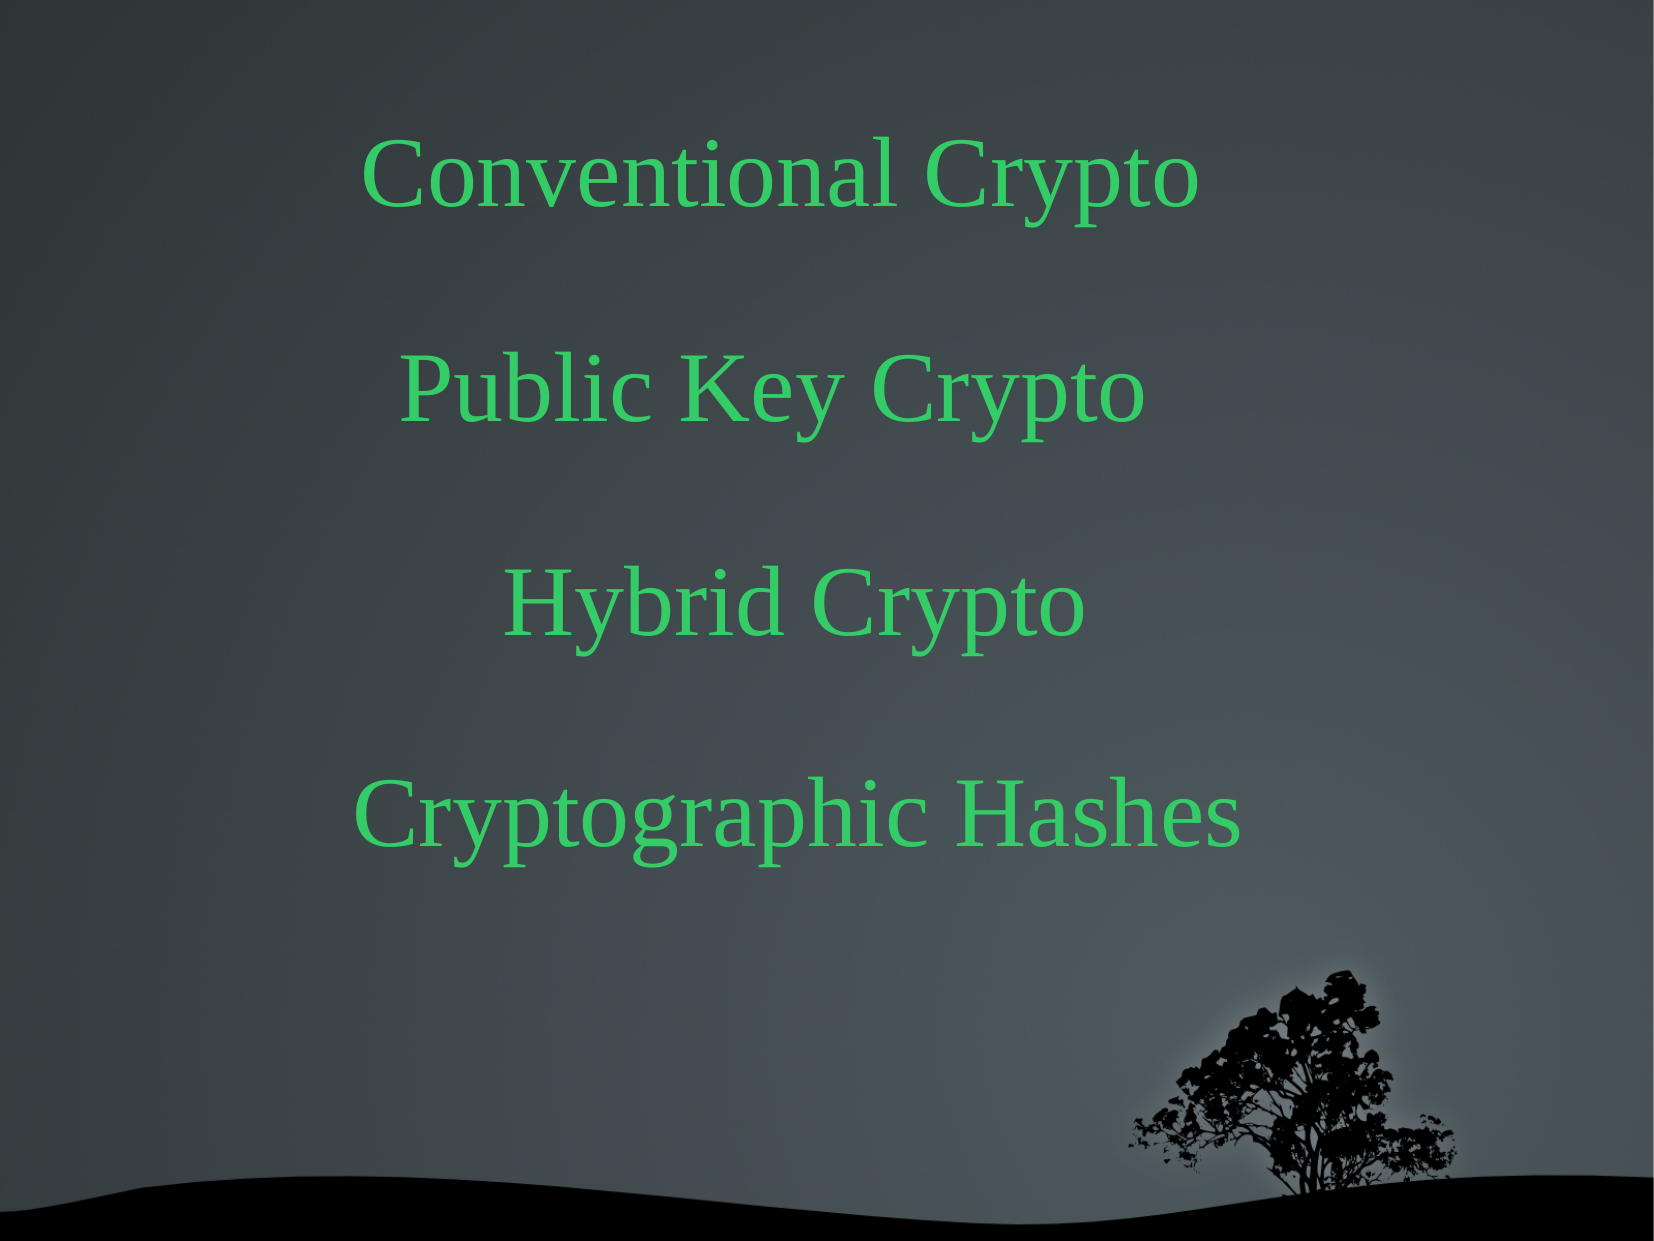

Conventional Crypto
Public Key Crypto
Hybrid Crypto
Cryptographic Hashes